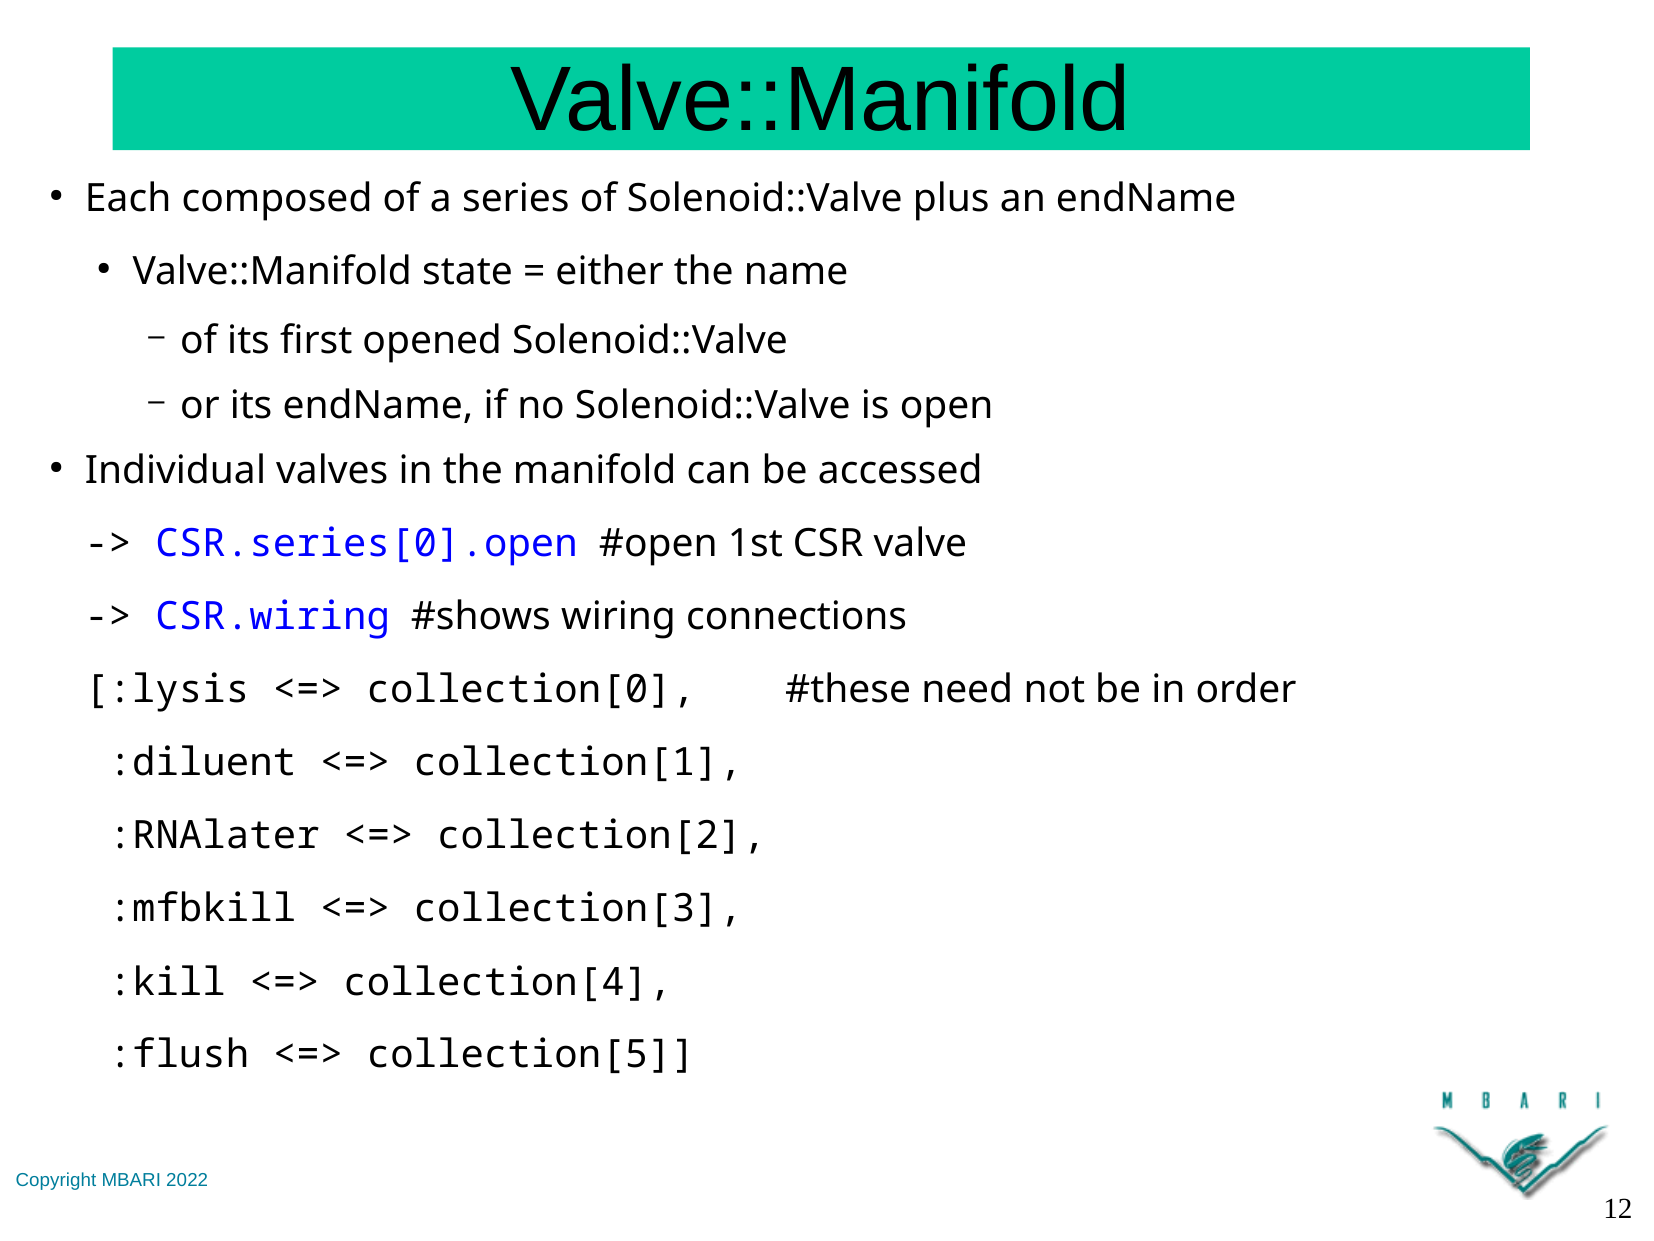

# Valve::Manifold
Each composed of a series of Solenoid::Valve plus an endName
Valve::Manifold state = either the name
of its first opened Solenoid::Valve
or its endName, if no Solenoid::Valve is open
Individual valves in the manifold can be accessed
-> CSR.series[0].open #open 1st CSR valve
-> CSR.wiring #shows wiring connections
[:lysis <=> collection[0],	 #these need not be in order
 :diluent <=> collection[1],
 :RNAlater <=> collection[2],
 :mfbkill <=> collection[3],
 :kill <=> collection[4],
 :flush <=> collection[5]]